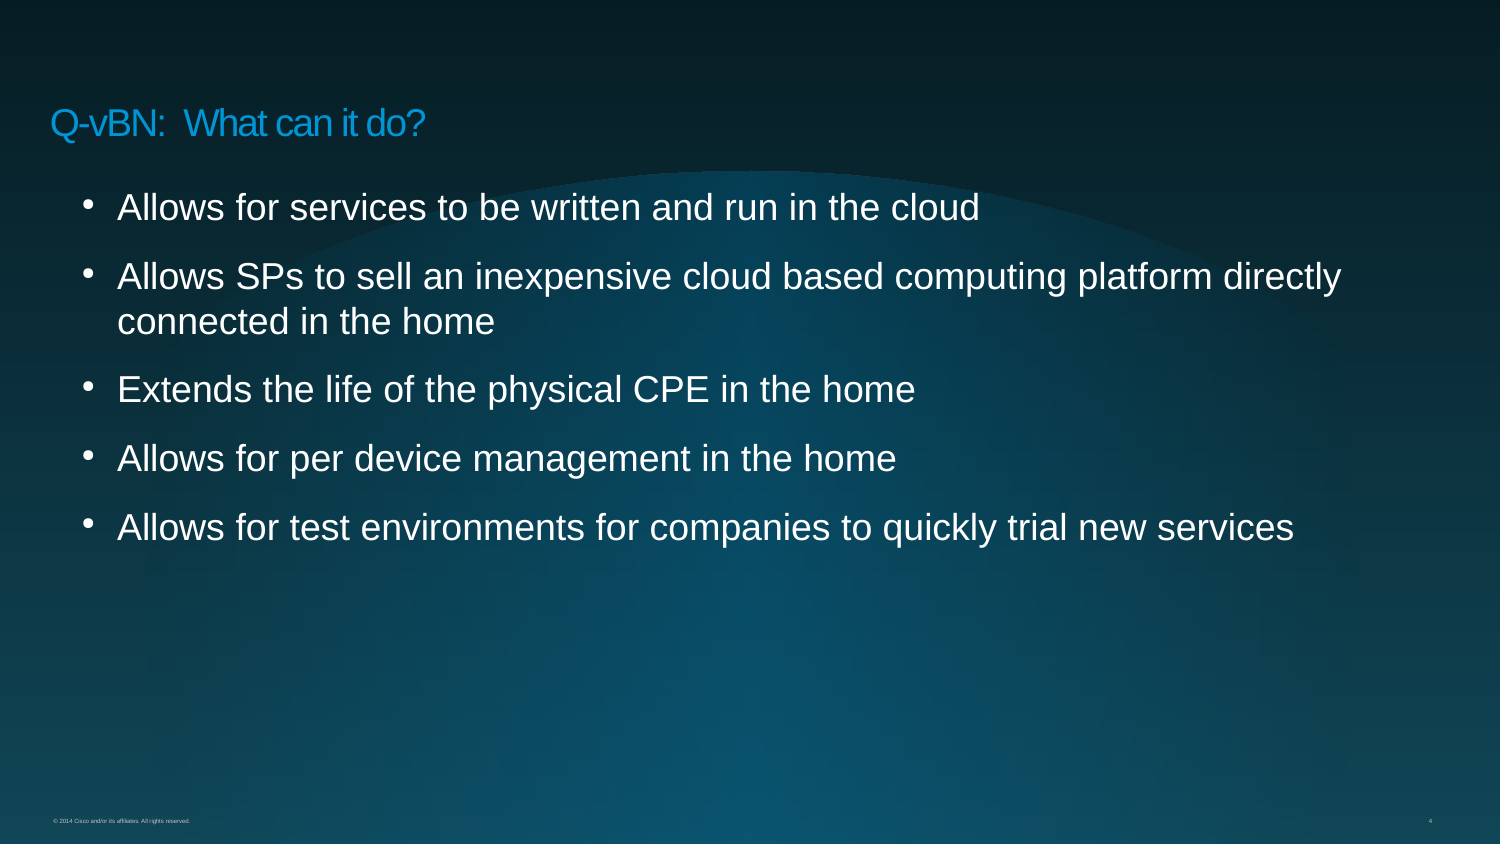

# Q-vBN: What can it do?
Allows for services to be written and run in the cloud
Allows SPs to sell an inexpensive cloud based computing platform directly connected in the home
Extends the life of the physical CPE in the home
Allows for per device management in the home
Allows for test environments for companies to quickly trial new services